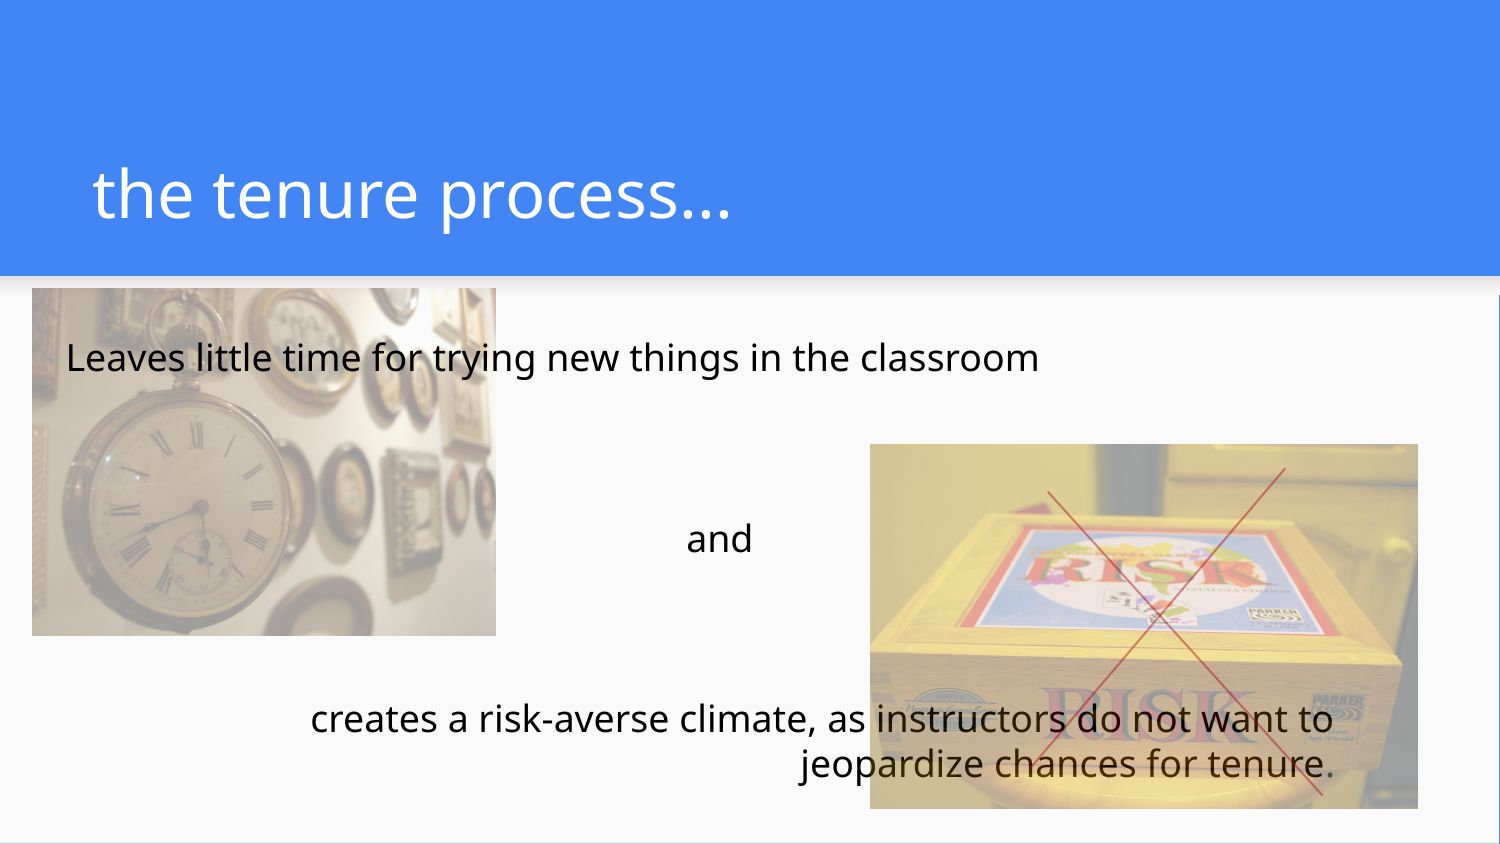

# the tenure process...
Leaves little time for trying new things in the classroom
and
creates a risk-averse climate, as instructors do not want to jeopardize chances for tenure.